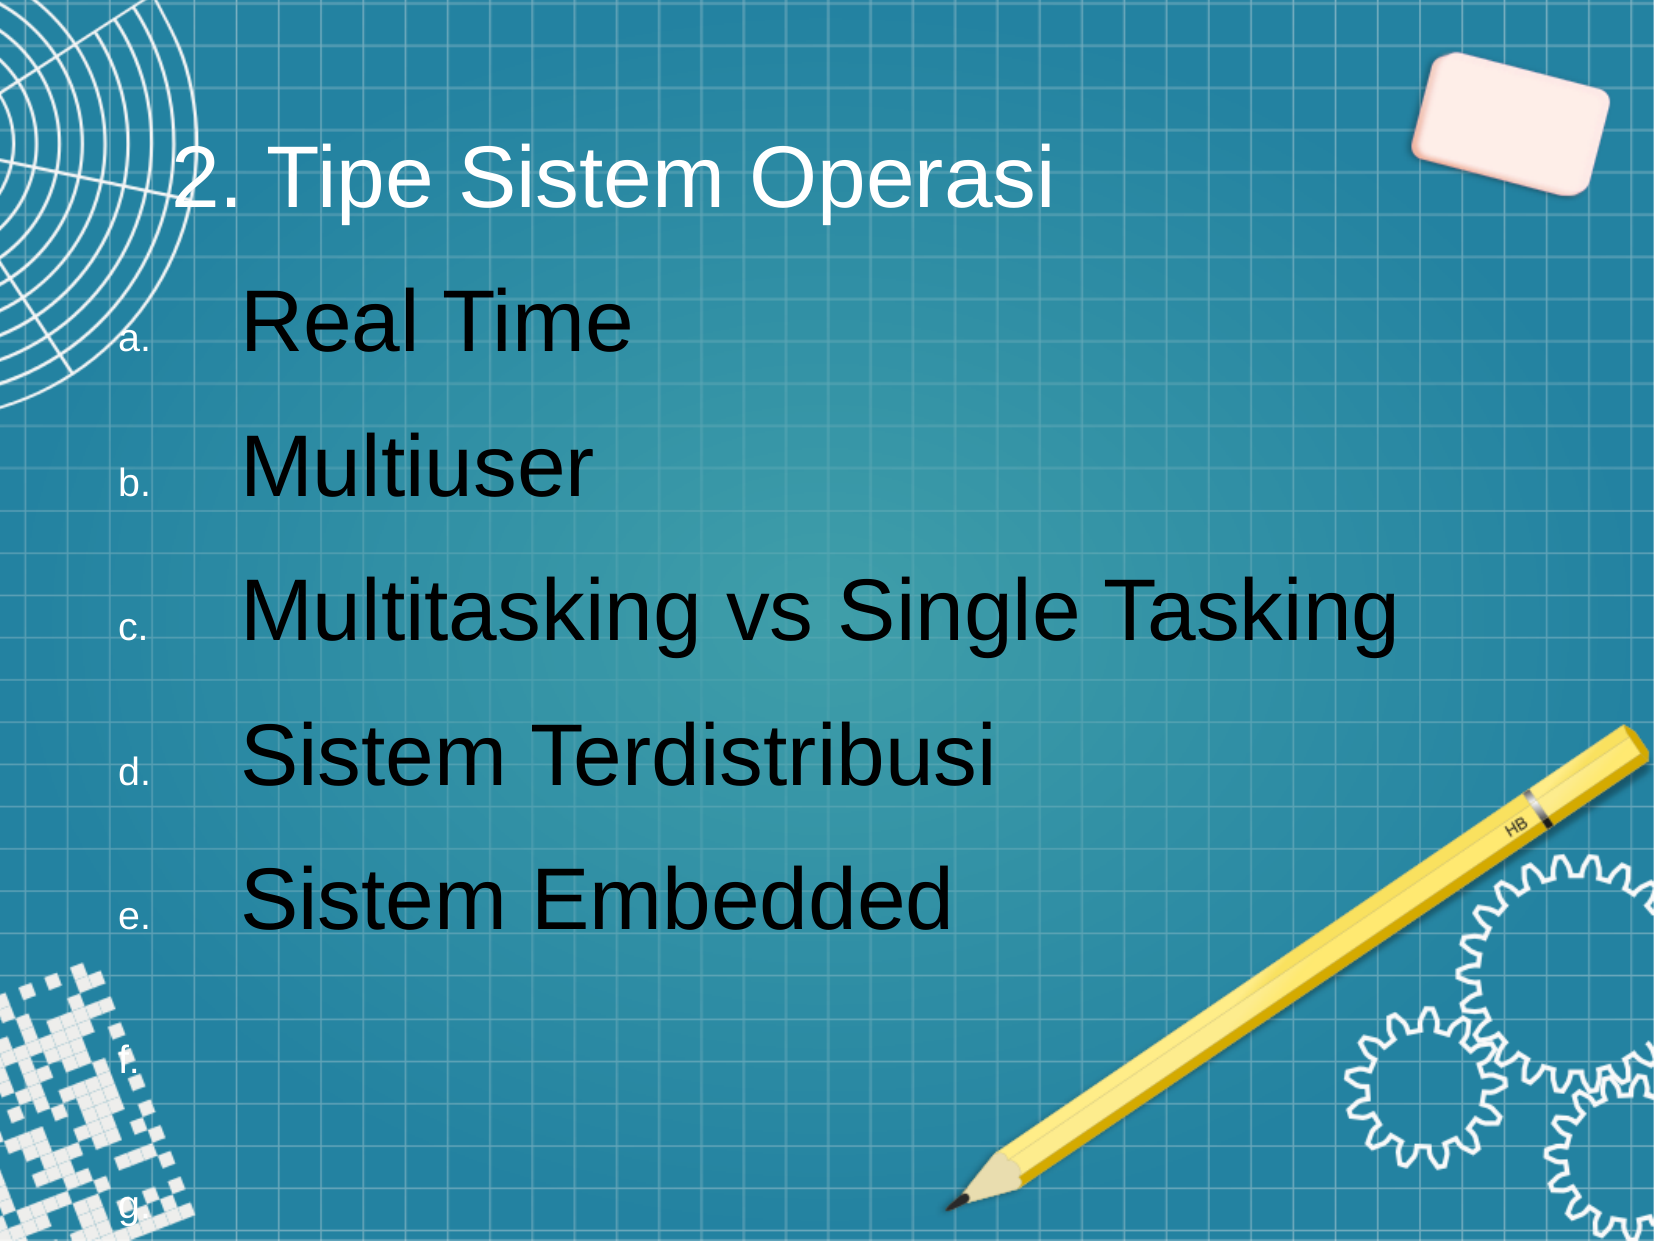

# 2. Tipe Sistem Operasi
Real Time
Multiuser
Multitasking vs Single Tasking
Sistem Terdistribusi
Sistem Embedded